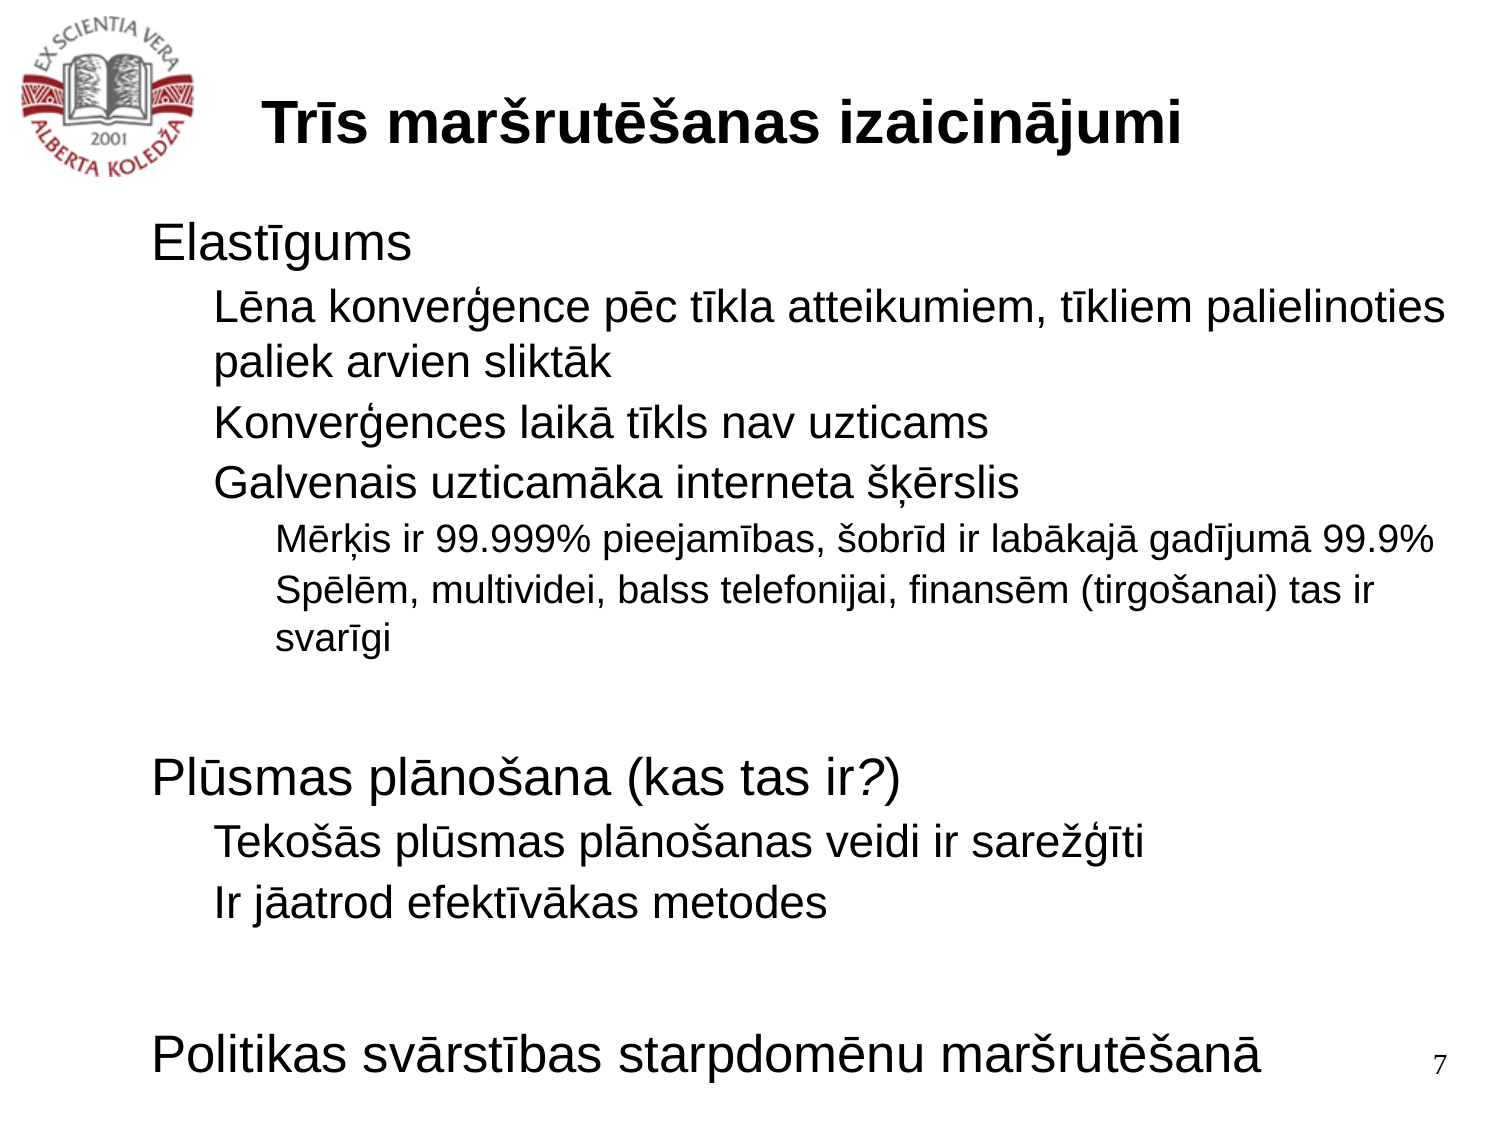

# Trīs maršrutēšanas izaicinājumi
Elastīgums
Lēna konverģence pēc tīkla atteikumiem, tīkliem palielinoties paliek arvien sliktāk
Konverģences laikā tīkls nav uzticams
Galvenais uzticamāka interneta šķērslis
Mērķis ir 99.999% pieejamības, šobrīd ir labākajā gadījumā 99.9%
Spēlēm, multividei, balss telefonijai, finansēm (tirgošanai) tas ir svarīgi
Plūsmas plānošana (kas tas ir?)
Tekošās plūsmas plānošanas veidi ir sarežģīti
Ir jāatrod efektīvākas metodes
Politikas svārstības starpdomēnu maršrutēšanā
7